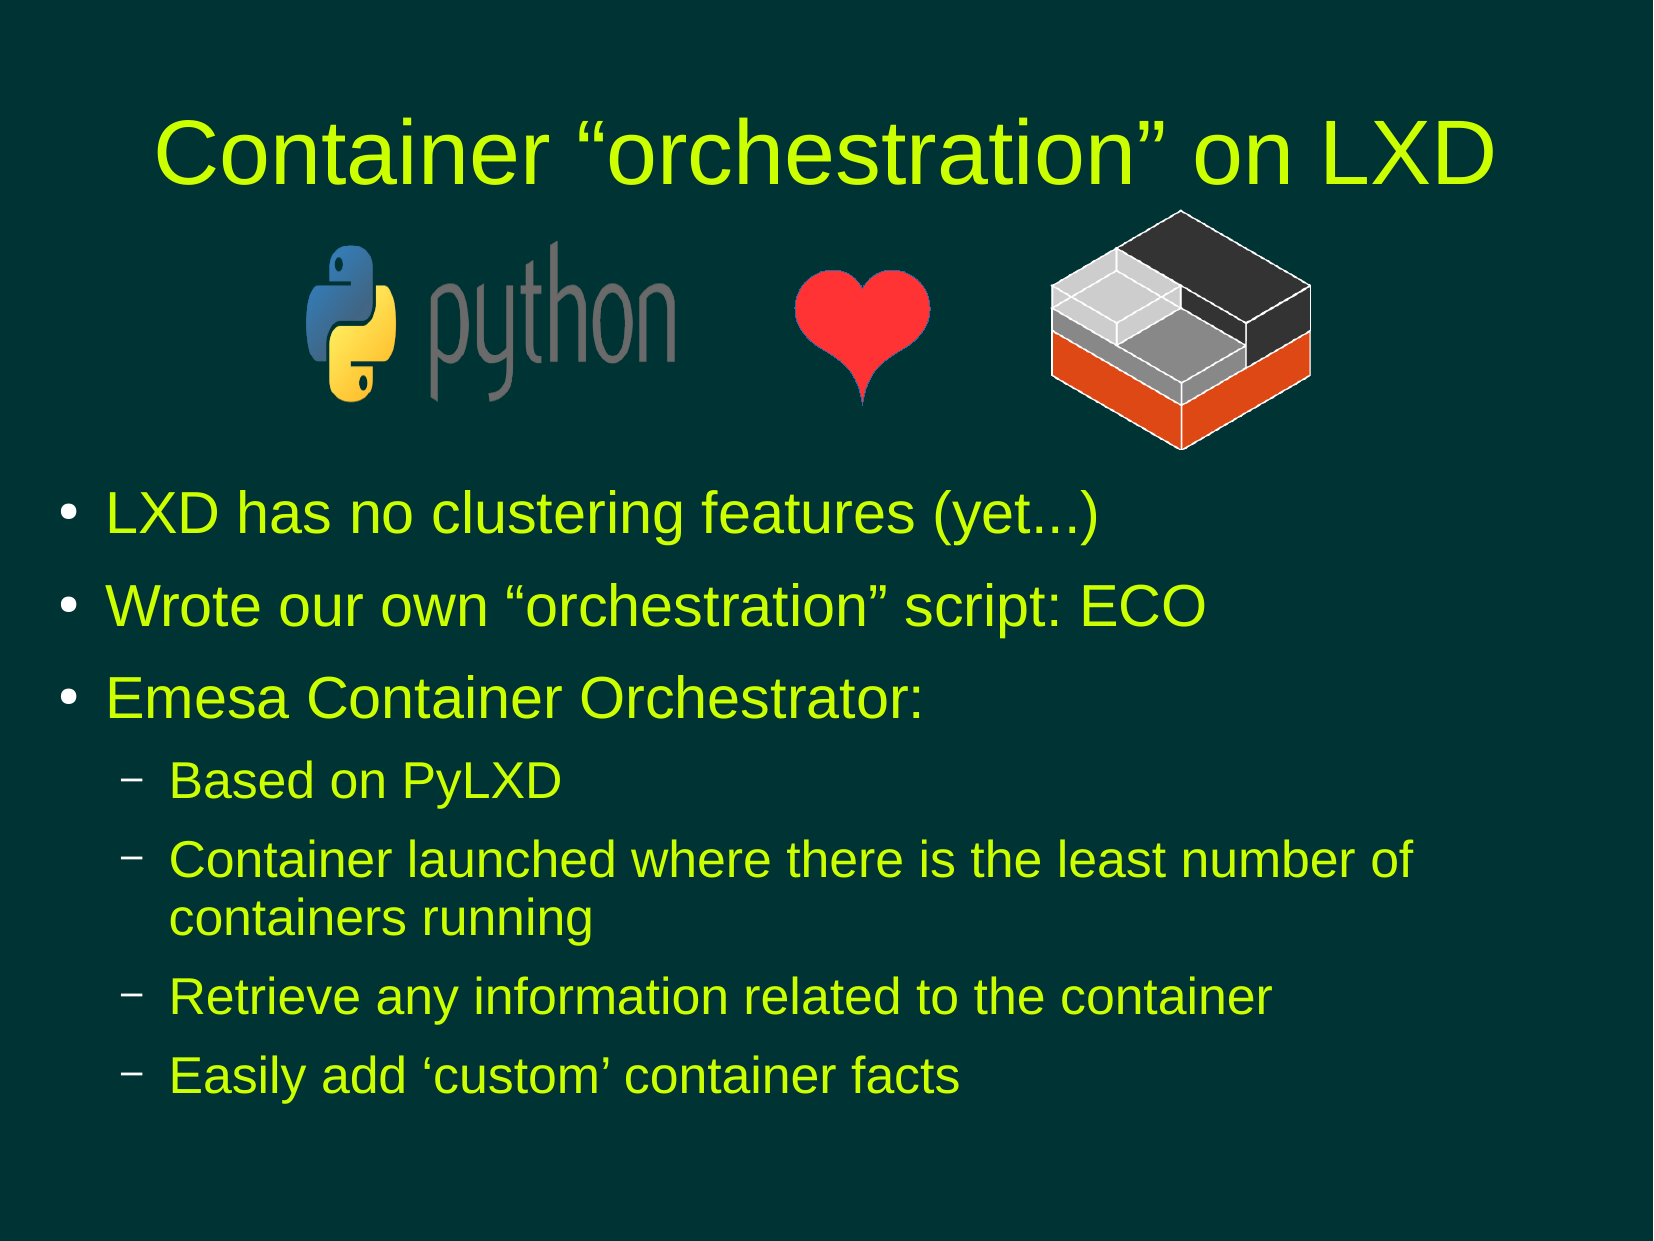

# Container “orchestration” on LXD
LXD has no clustering features (yet...)
Wrote our own “orchestration” script: ECO
Emesa Container Orchestrator:
Based on PyLXD
Container launched where there is the least number of containers running
Retrieve any information related to the container
Easily add ‘custom’ container facts